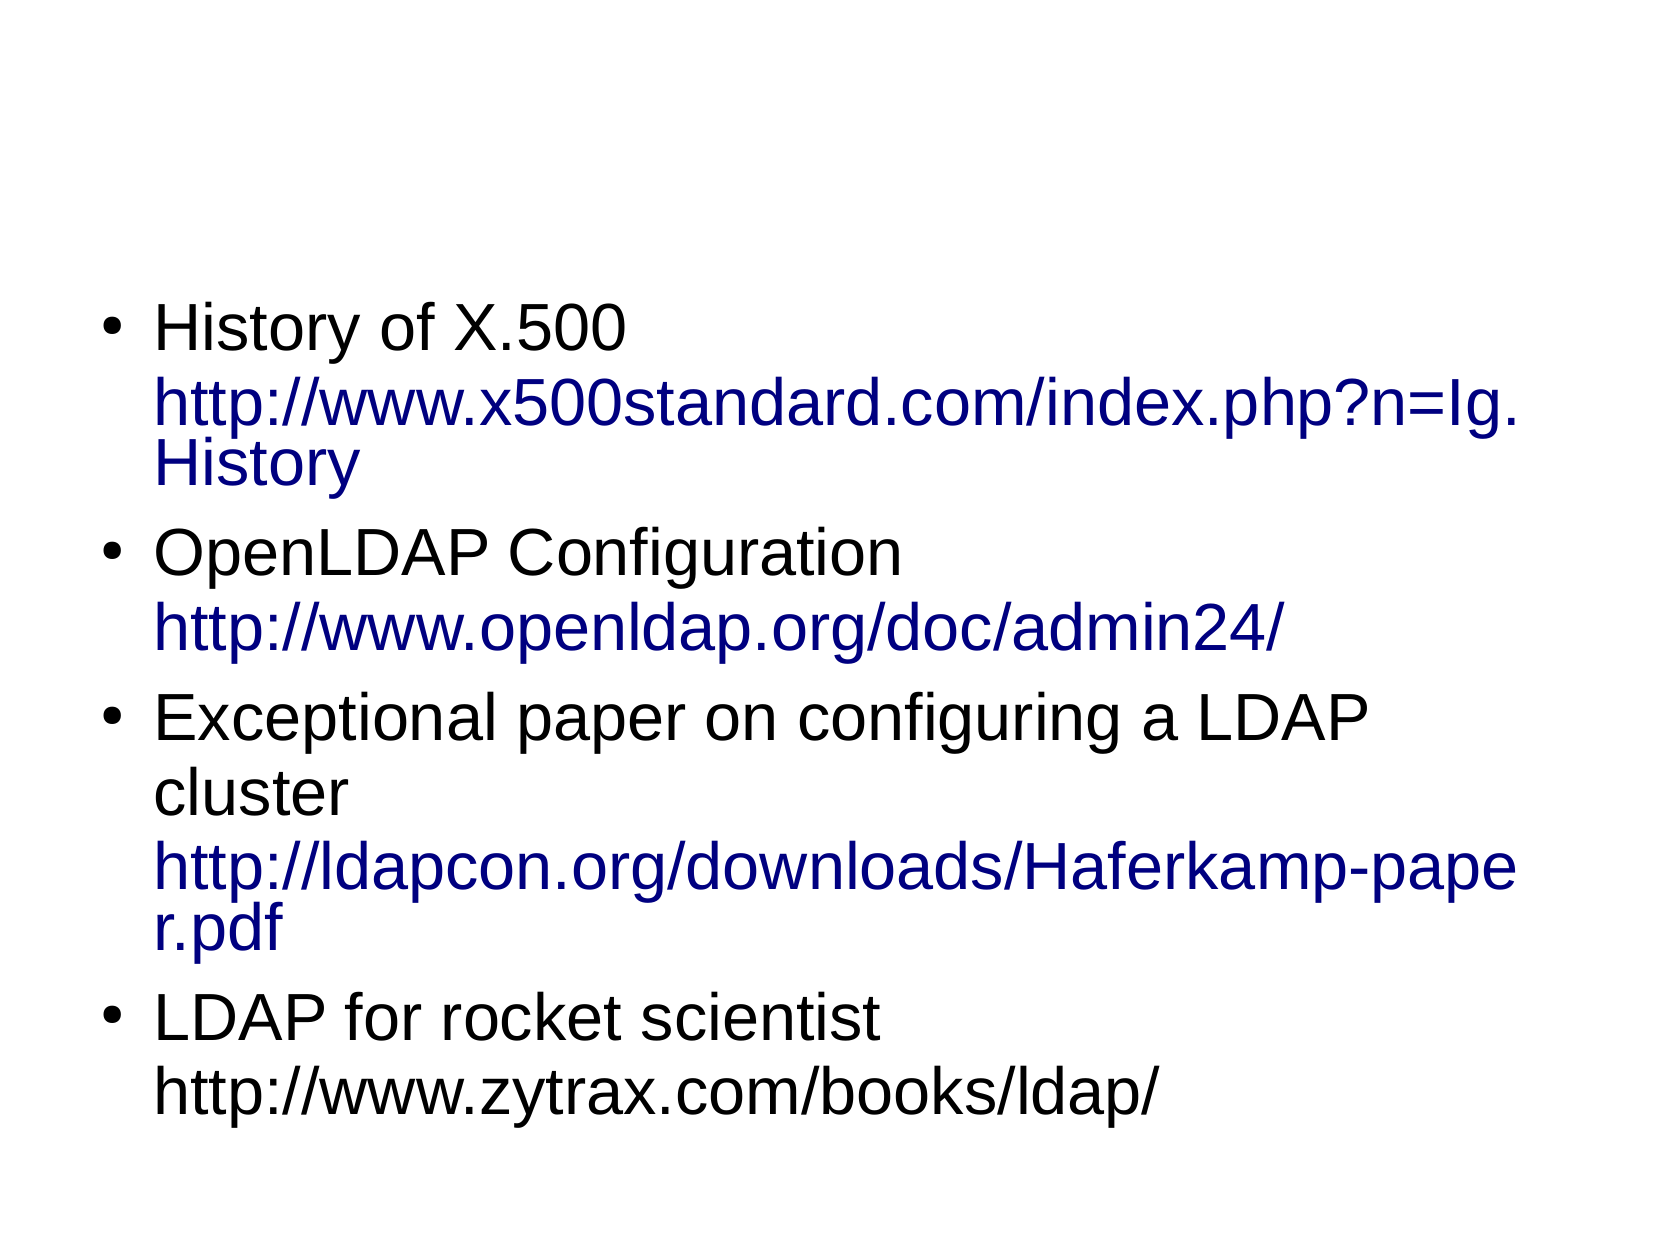

#
History of X.500
http://www.x500standard.com/index.php?n=Ig.History
OpenLDAP Configuration
http://www.openldap.org/doc/admin24/
Exceptional paper on configuring a LDAP cluster
http://ldapcon.org/downloads/Haferkamp-paper.pdf
LDAP for rocket scientist
http://www.zytrax.com/books/ldap/